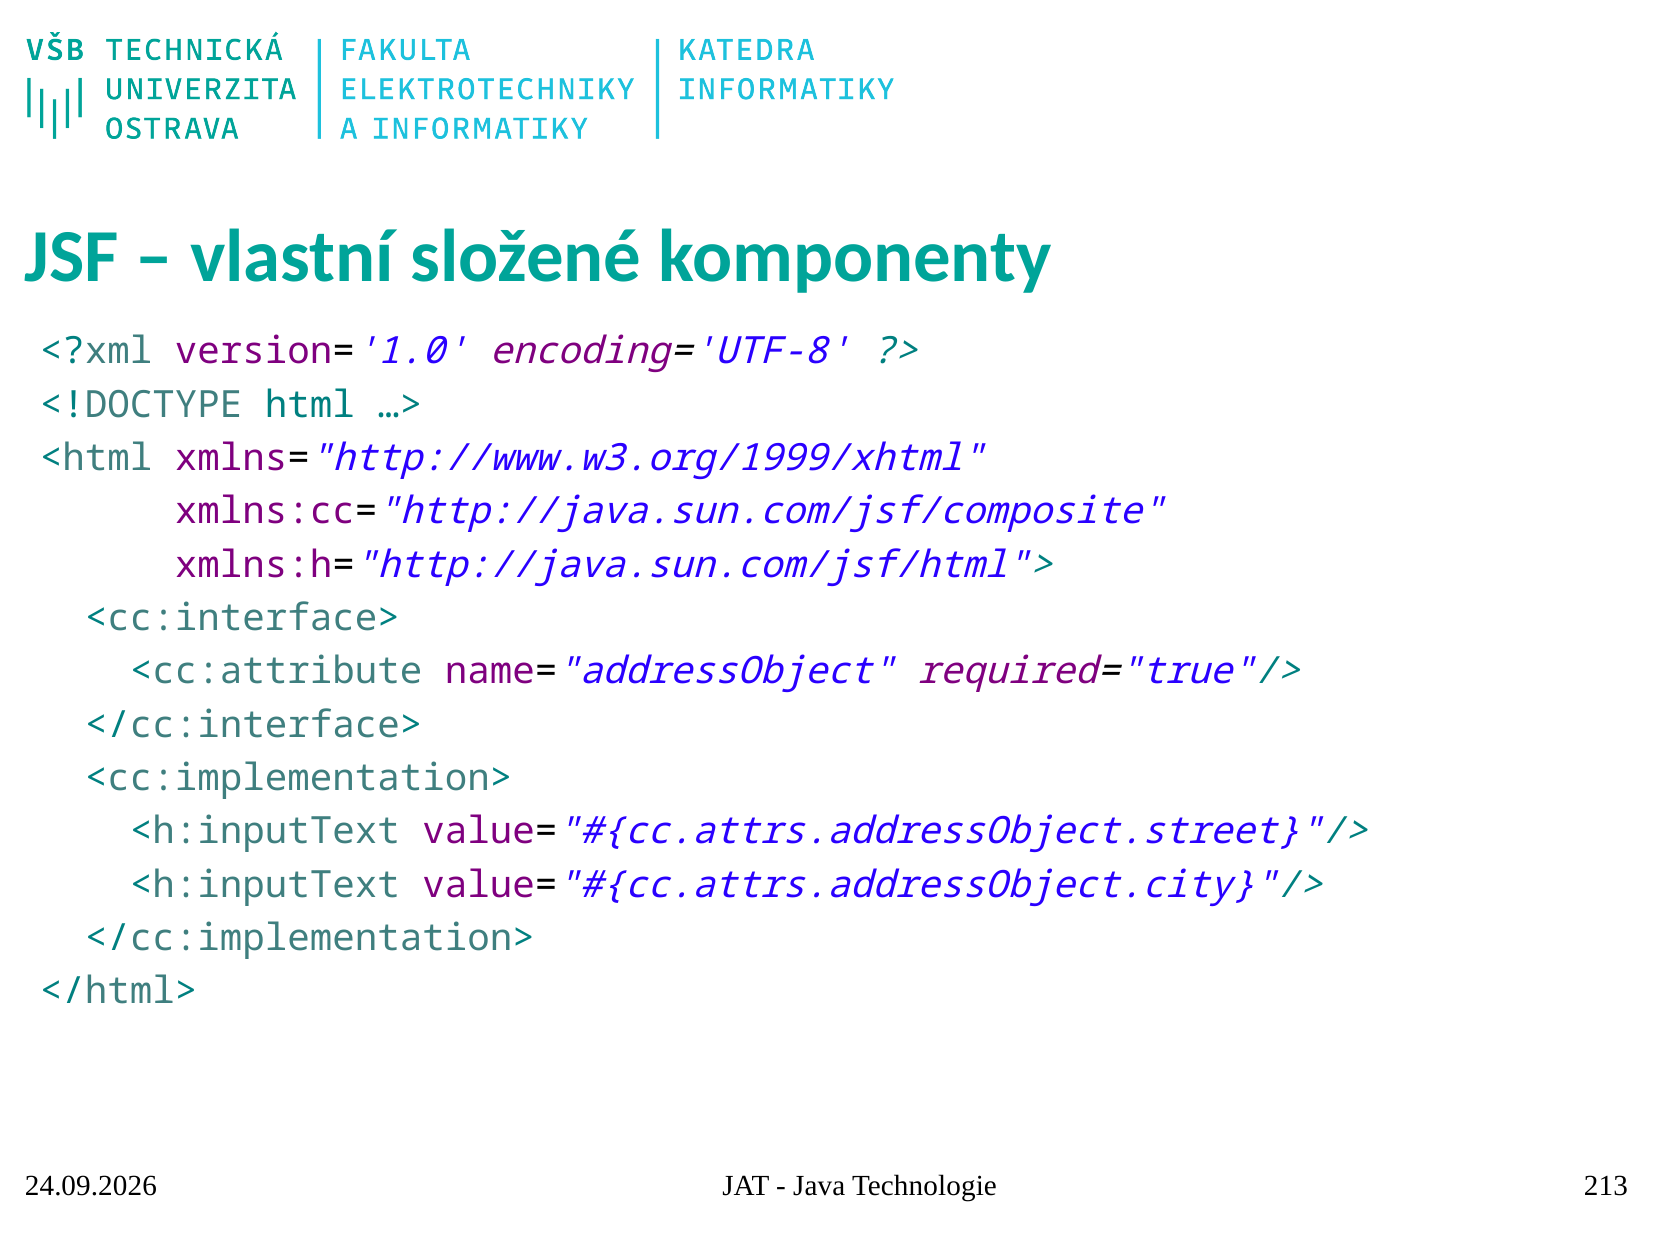

JSF – vlastní složené komponenty
# <?xml version='1.0' encoding='UTF-8' ?>
<!DOCTYPE html …>
<html xmlns="http://www.w3.org/1999/xhtml"
 xmlns:cc="http://java.sun.com/jsf/composite"
 xmlns:h="http://java.sun.com/jsf/html">
 <cc:interface>
 <cc:attribute name="addressObject" required="true"/>
 </cc:interface>
 <cc:implementation>
 <h:inputText value="#{cc.attrs.addressObject.street}"/>
 <h:inputText value="#{cc.attrs.addressObject.city}"/>
 </cc:implementation>
</html>
JAT - Java Technologie
213